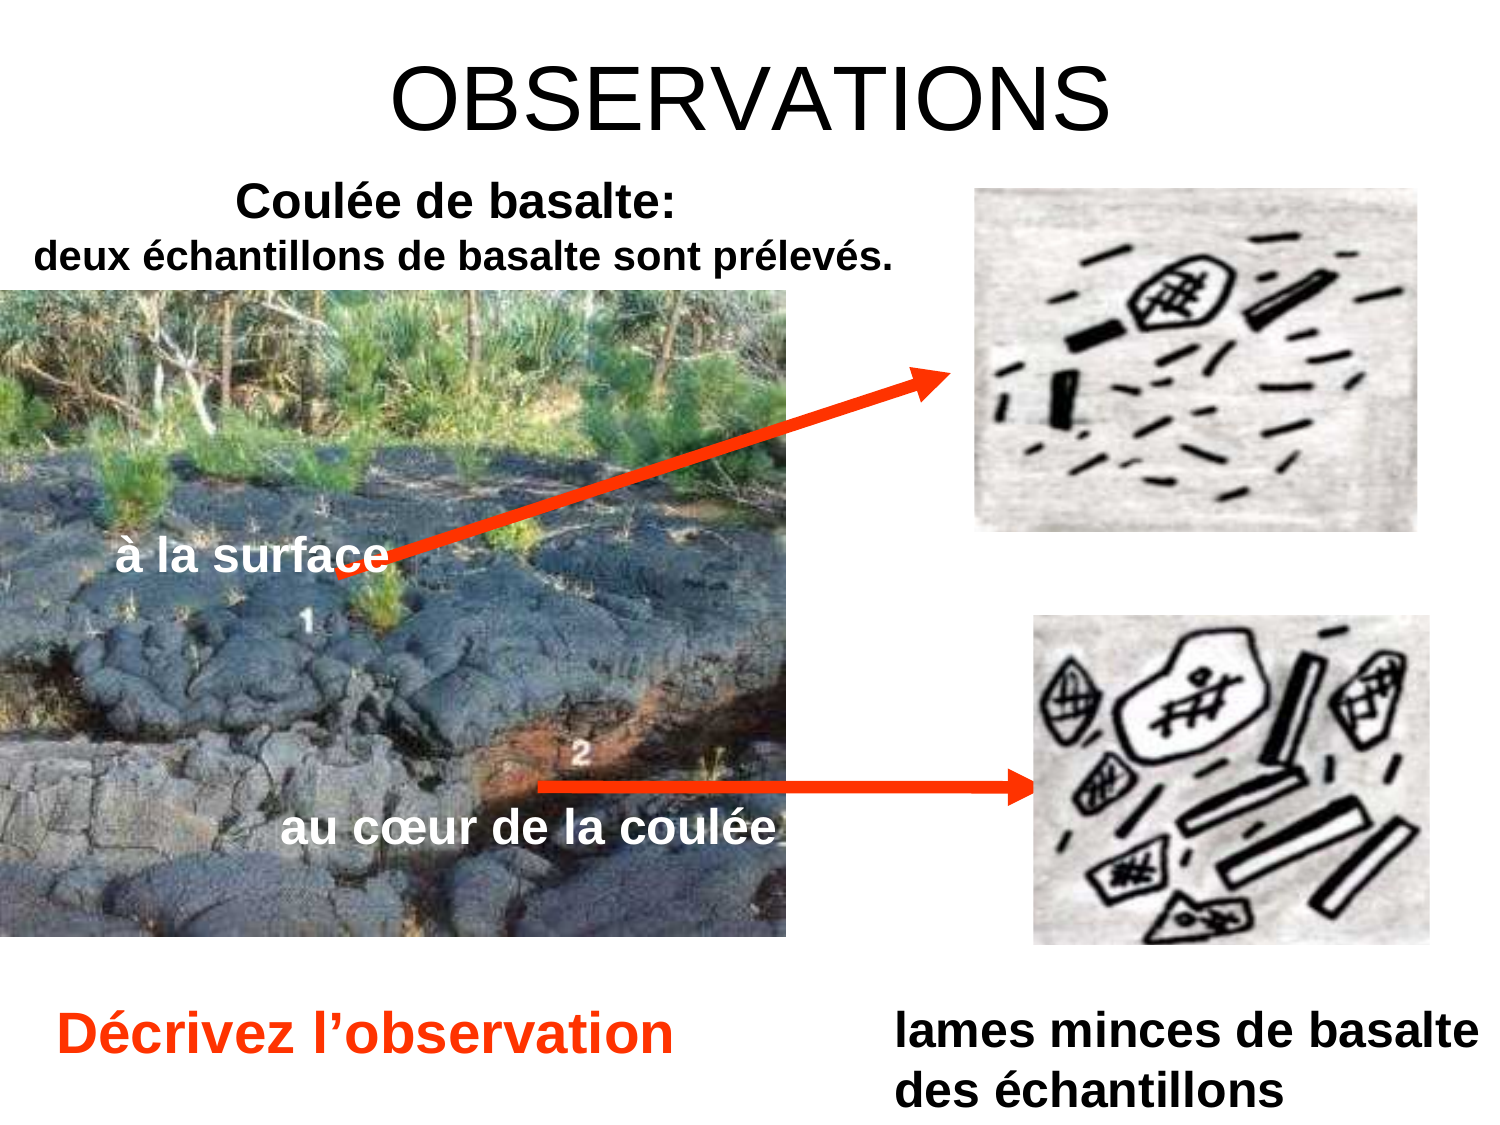

# OBSERVATIONS
Coulée de basalte:
deux échantillons de basalte sont prélevés.
à la surface
au cœur de la coulée
Décrivez l’observation
lames minces de basalte des échantillons